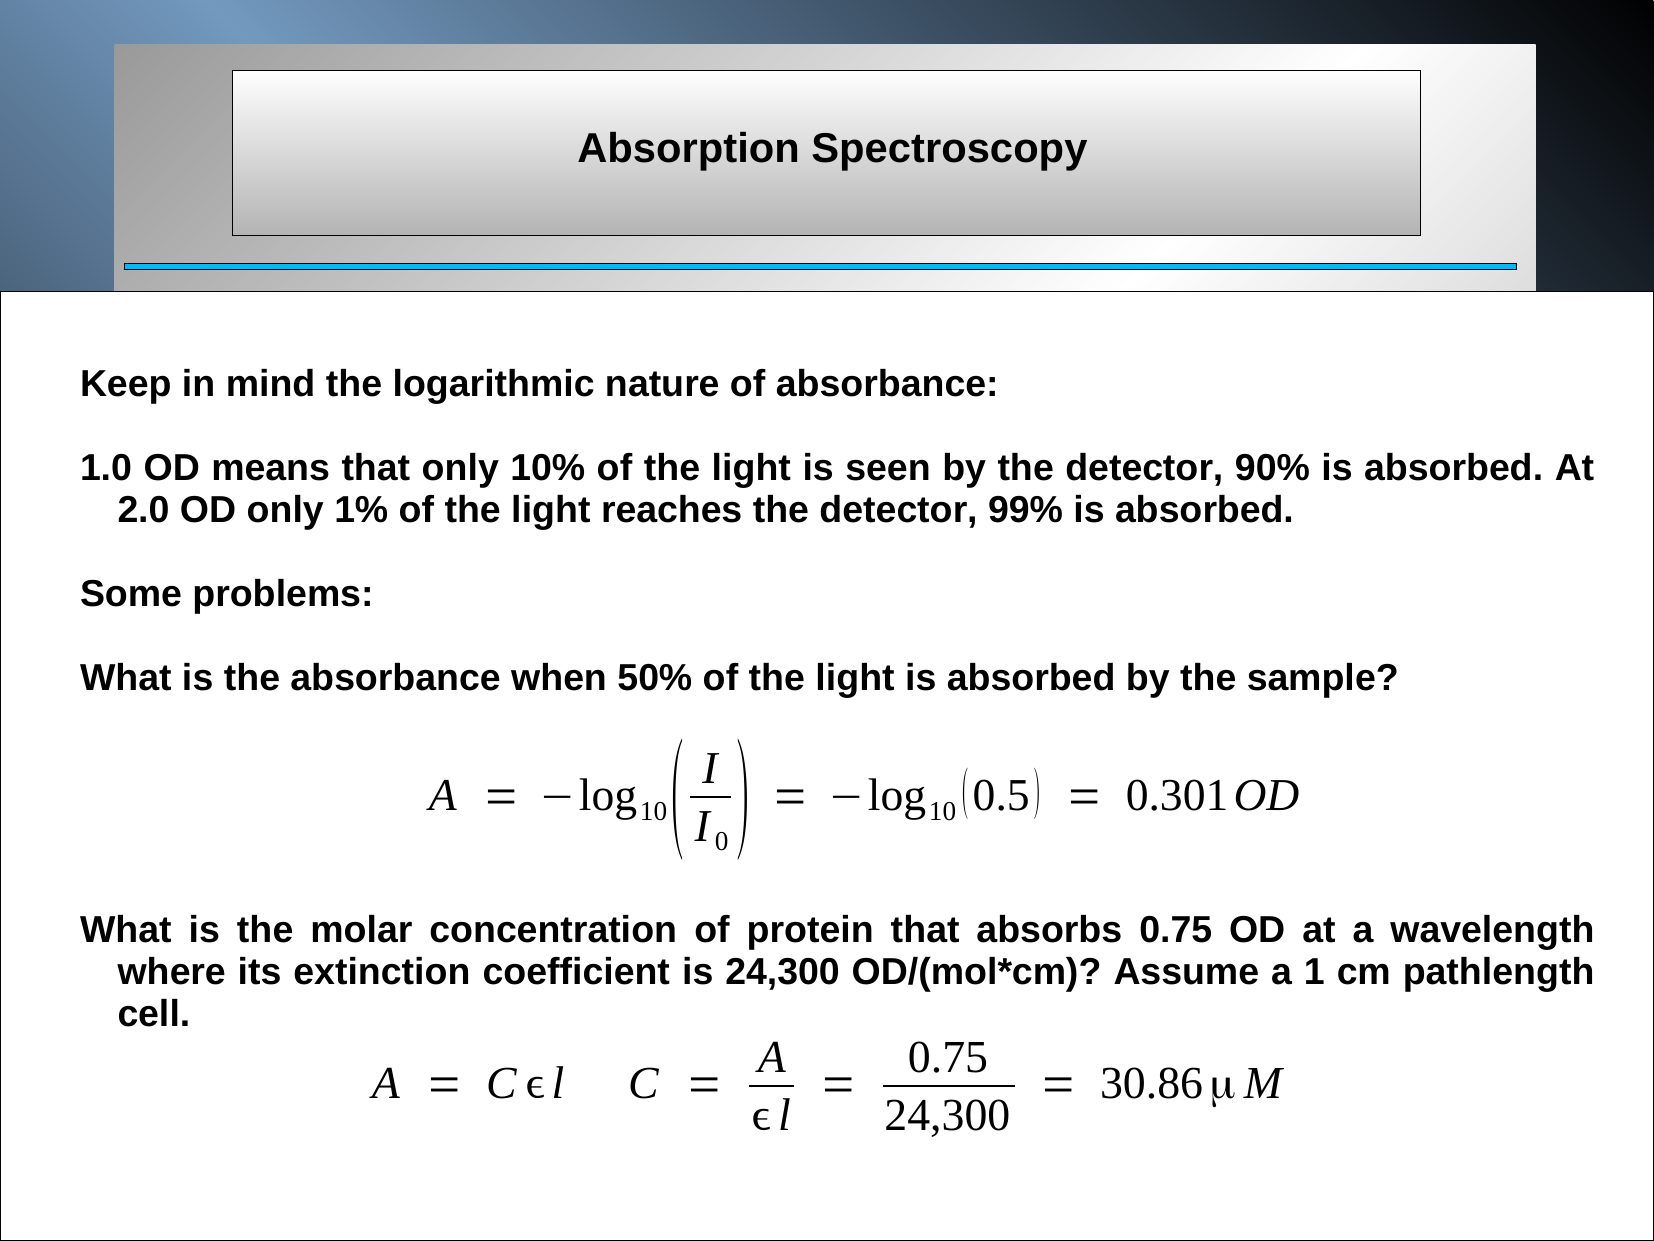

Absorption Spectroscopy
Keep in mind the logarithmic nature of absorbance:
1.0 OD means that only 10% of the light is seen by the detector, 90% is absorbed. At 2.0 OD only 1% of the light reaches the detector, 99% is absorbed.
Some problems:
What is the absorbance when 50% of the light is absorbed by the sample?
What is the molar concentration of protein that absorbs 0.75 OD at a wavelength where its extinction coefficient is 24,300 OD/(mol*cm)? Assume a 1 cm pathlength cell.